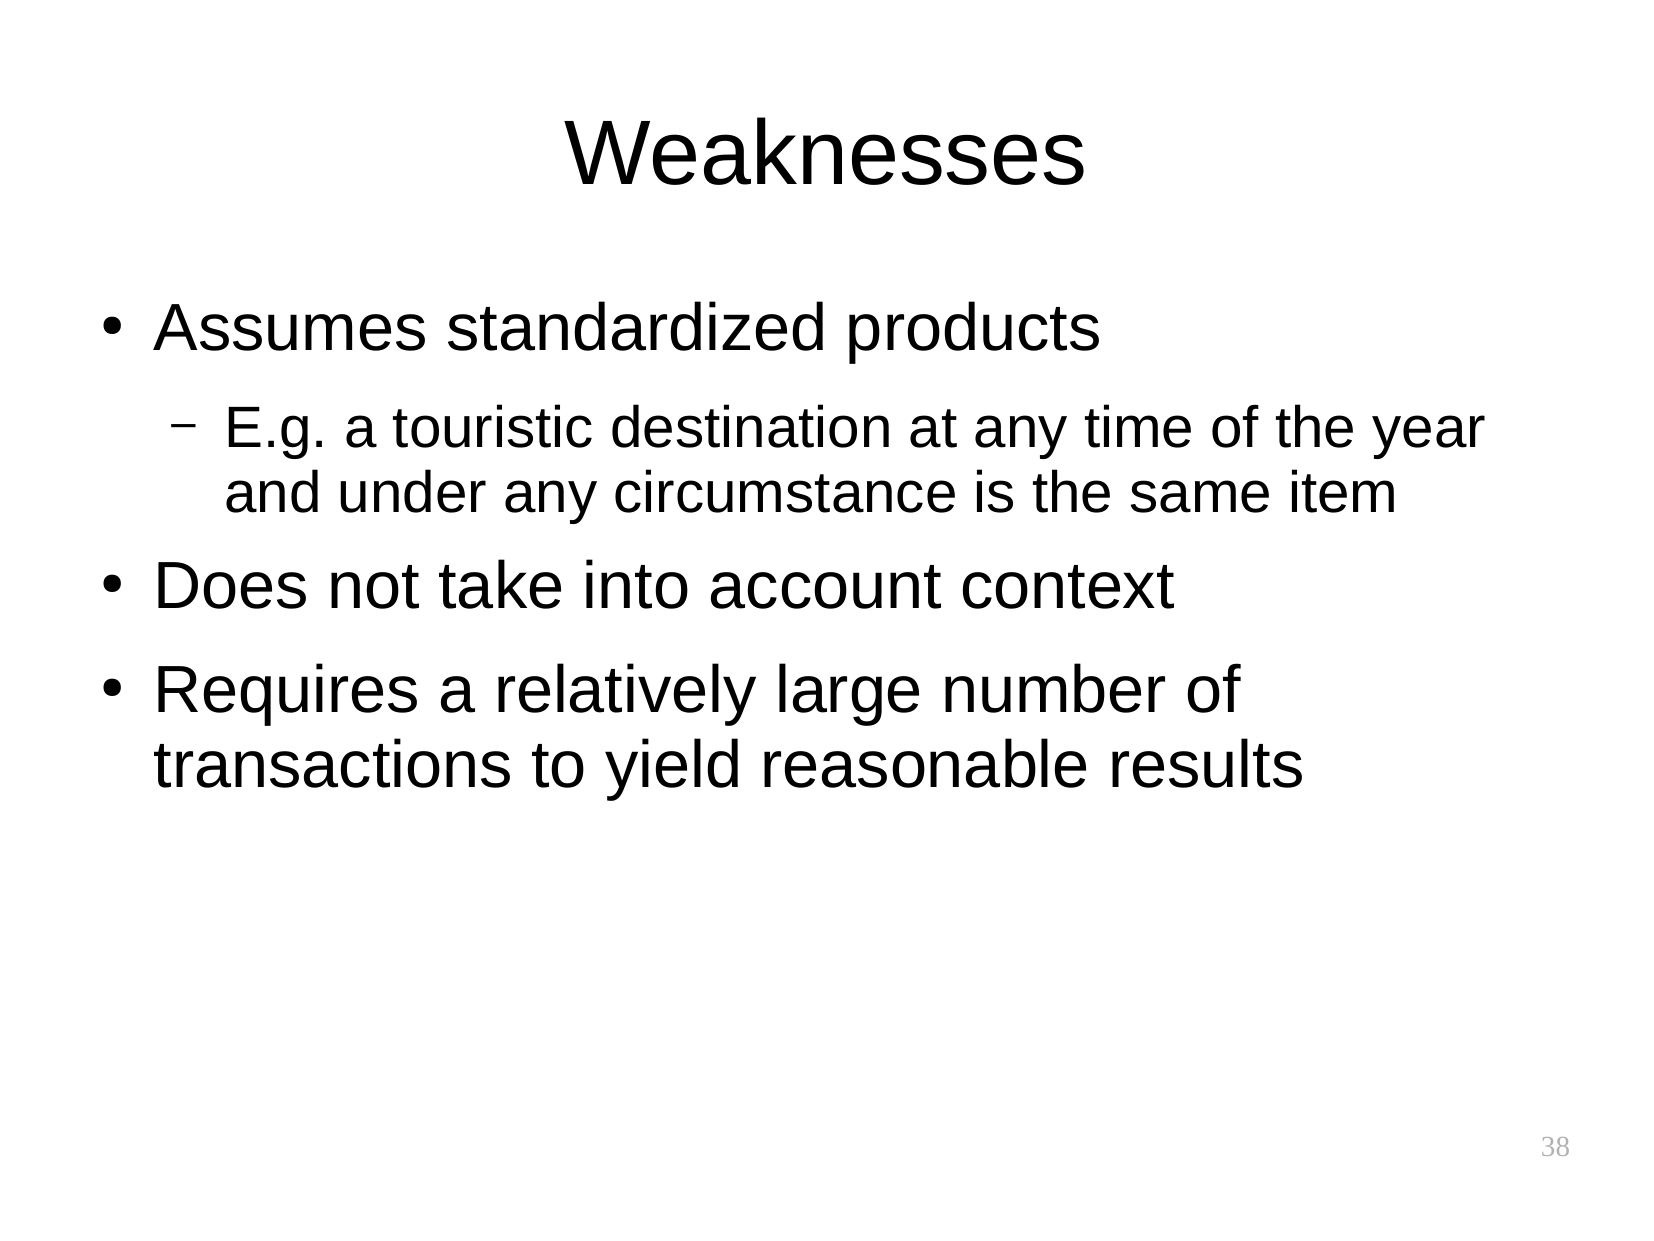

# Weaknesses
Assumes standardized products
E.g. a touristic destination at any time of the year and under any circumstance is the same item
Does not take into account context
Requires a relatively large number of transactions to yield reasonable results
38